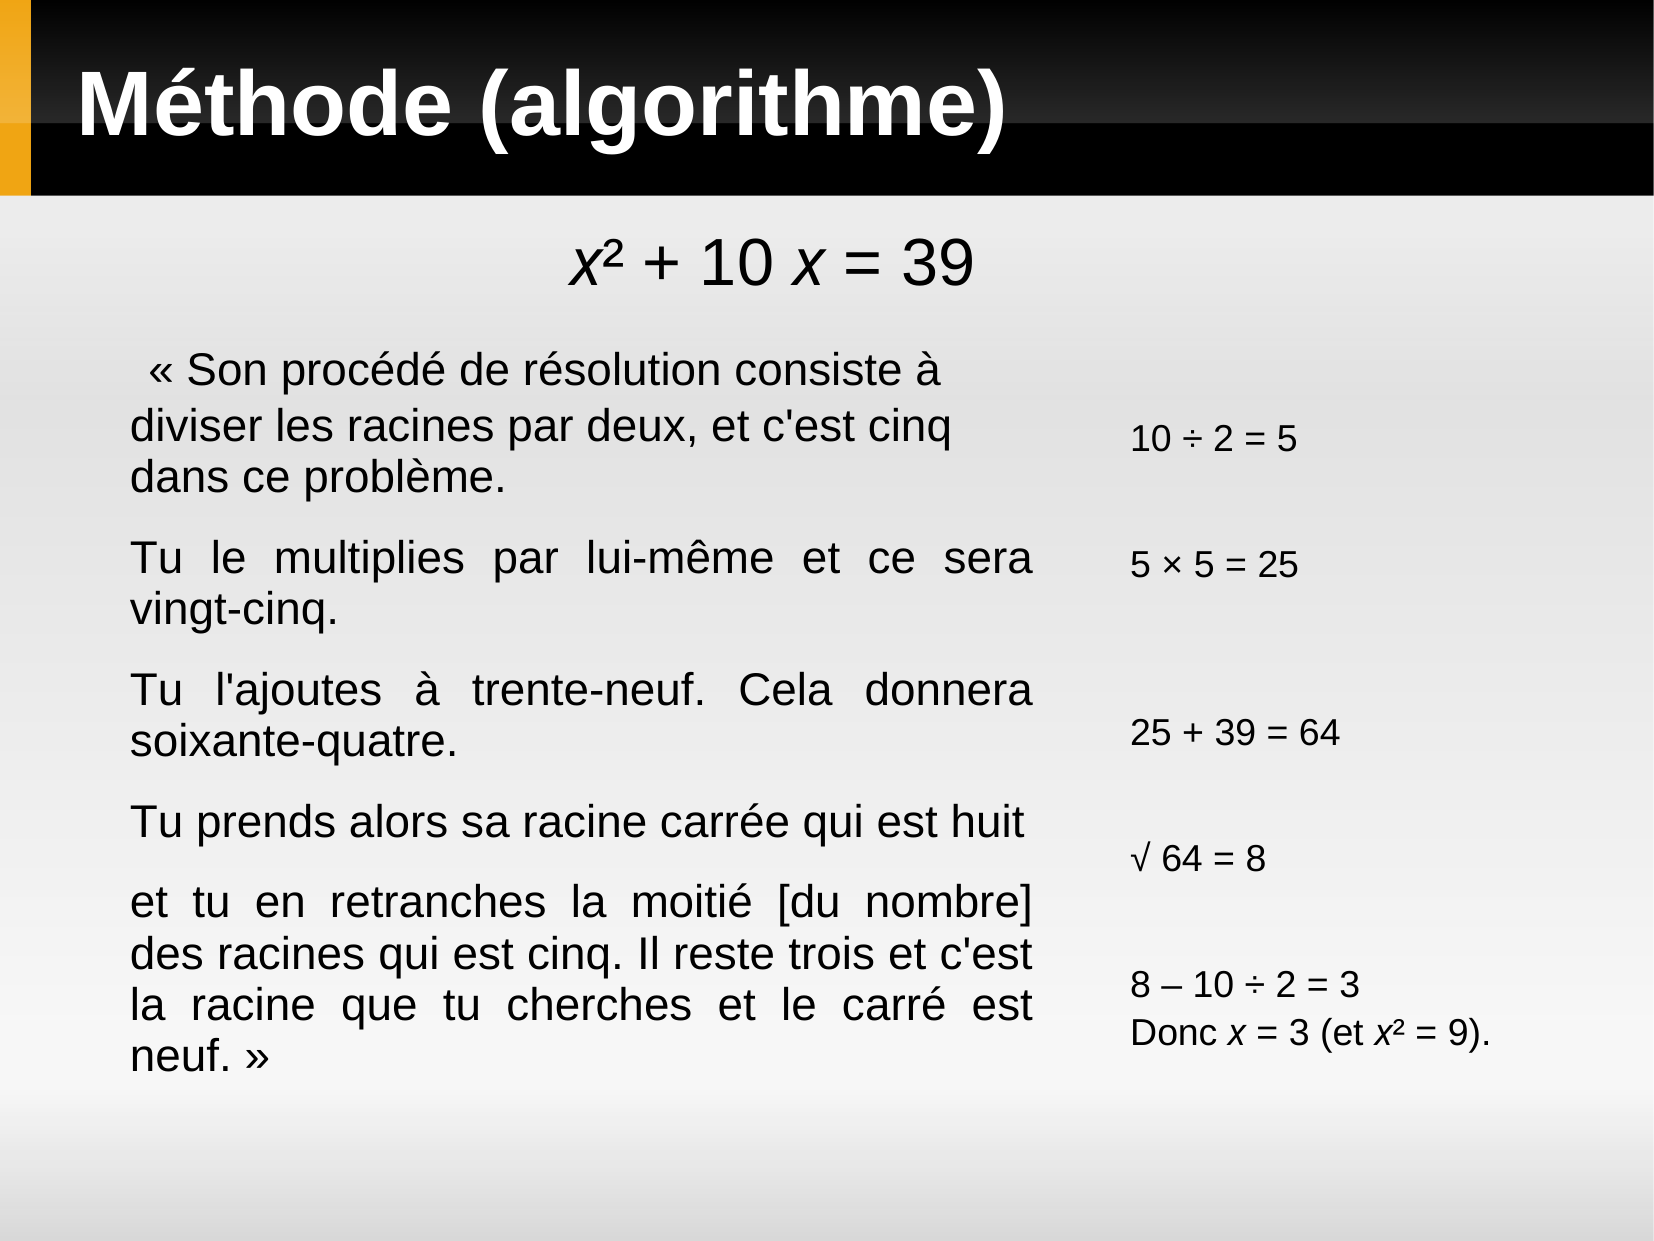

# Méthode (algorithme)
x² + 10 x = 39
 « Son procédé de résolution consiste à diviser les racines par deux, et c'est cinq dans ce problème.
Tu le multiplies par lui-même et ce sera vingt-cinq.
Tu l'ajoutes à trente-neuf. Cela donnera soixante-quatre.
Tu prends alors sa racine carrée qui est huit
et tu en retranches la moitié [du nombre] des racines qui est cinq. Il reste trois et c'est la racine que tu cherches et le carré est neuf. »
 10 ÷ 2 = 5
 5 × 5 = 25
 25 + 39 = 64
 √ 64 = 8
 8 – 10 ÷ 2 = 3
 Donc x = 3 (et x² = 9).